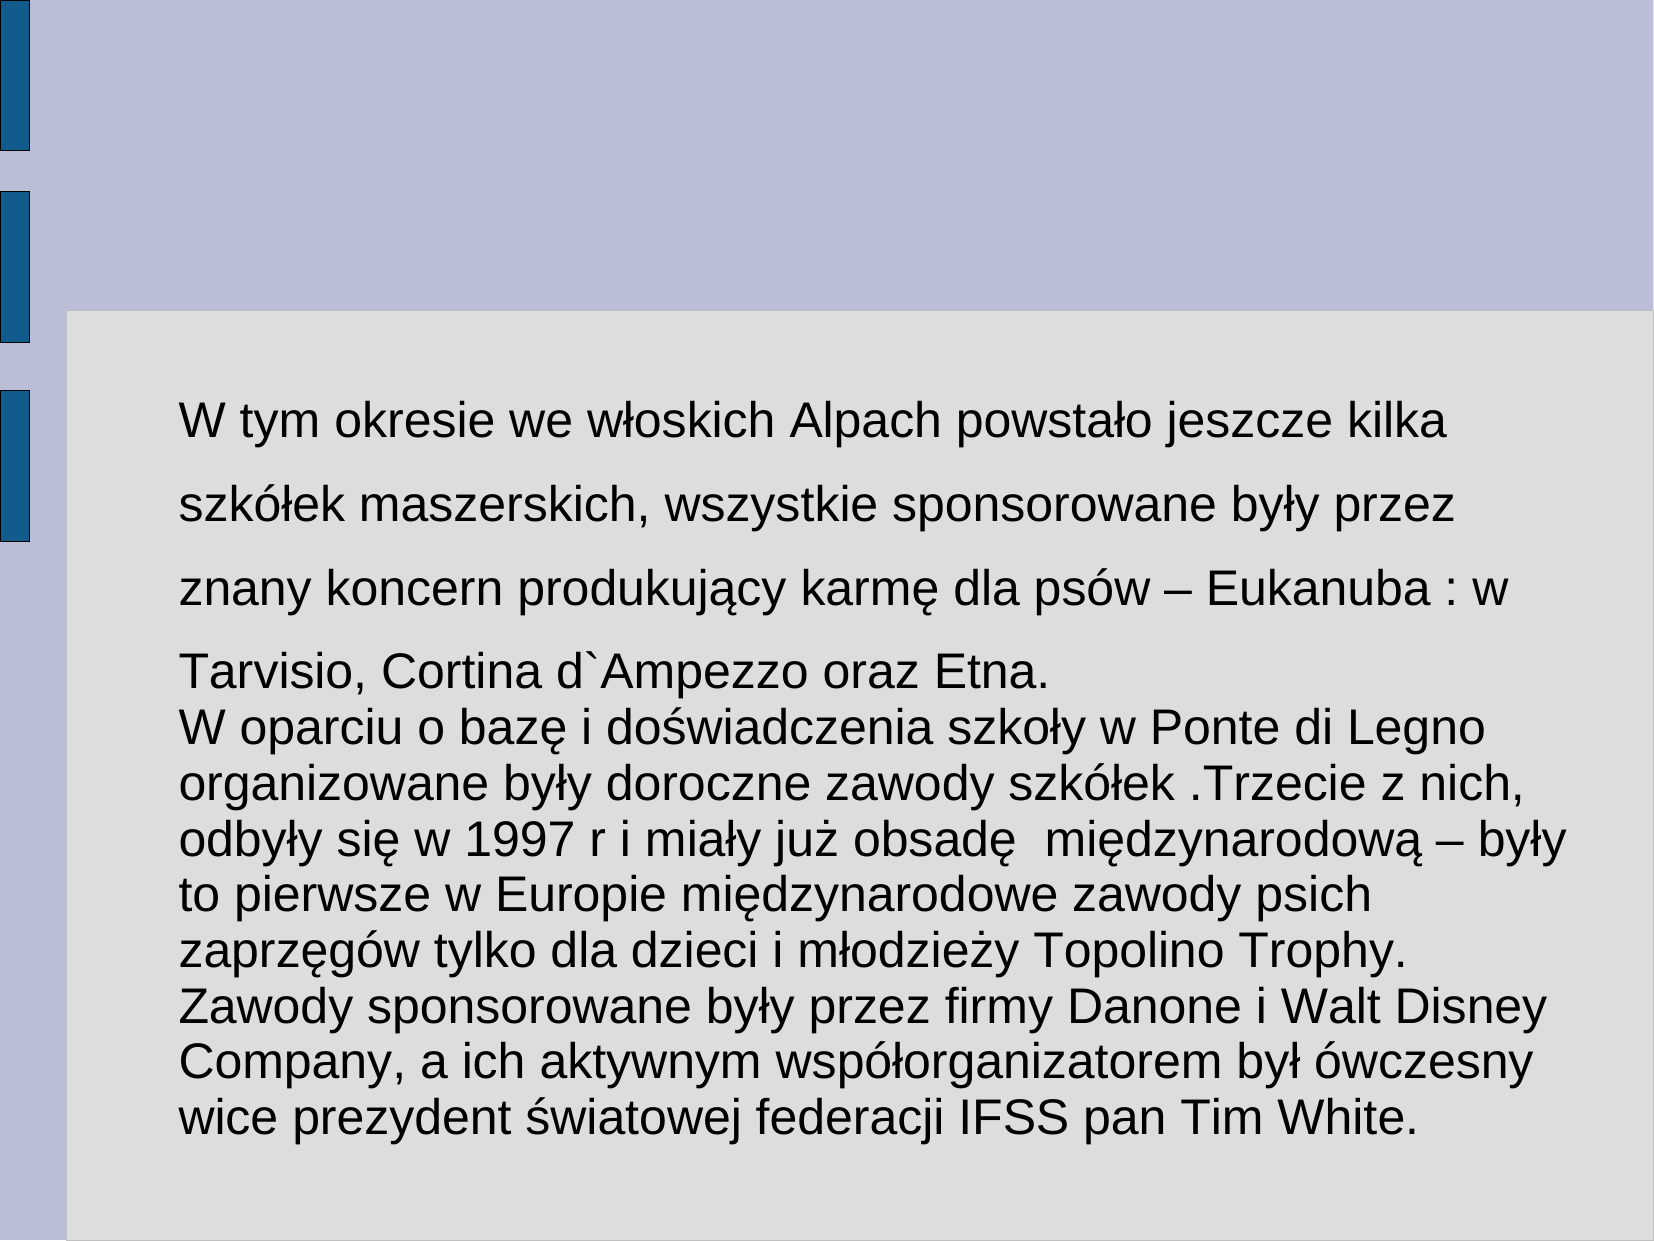

#
W tym okresie we włoskich Alpach powstało jeszcze kilka szkółek maszerskich, wszystkie sponsorowane były przez znany koncern produkujący karmę dla psów – Eukanuba : w Tarvisio, Cortina d`Ampezzo oraz Etna.
W oparciu o bazę i doświadczenia szkoły w Ponte di Legno organizowane były doroczne zawody szkółek .Trzecie z nich, odbyły się w 1997 r i miały już obsadę międzynarodową – były to pierwsze w Europie międzynarodowe zawody psich zaprzęgów tylko dla dzieci i młodzieży Topolino Trophy. Zawody sponsorowane były przez firmy Danone i Walt Disney Company, a ich aktywnym współorganizatorem był ówczesny wice prezydent światowej federacji IFSS pan Tim White.